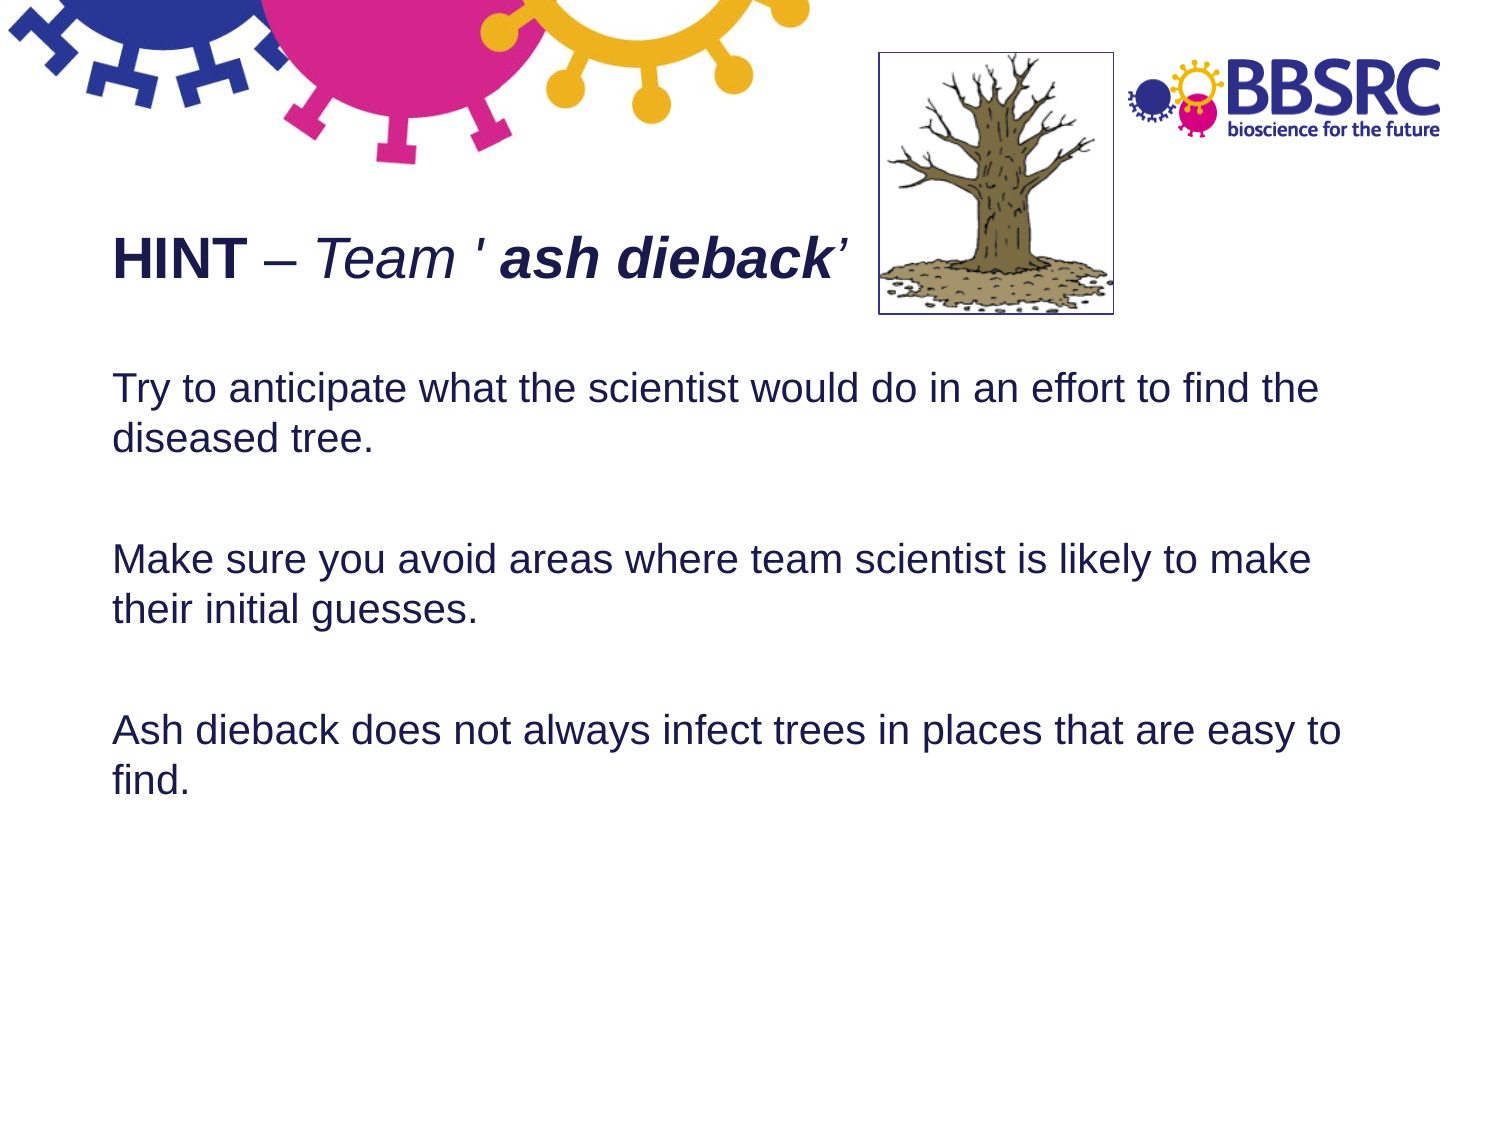

# HINT – Team ' ash dieback’
Try to anticipate what the scientist would do in an effort to find the diseased tree.
Make sure you avoid areas where team scientist is likely to make their initial guesses.
Ash dieback does not always infect trees in places that are easy to find.